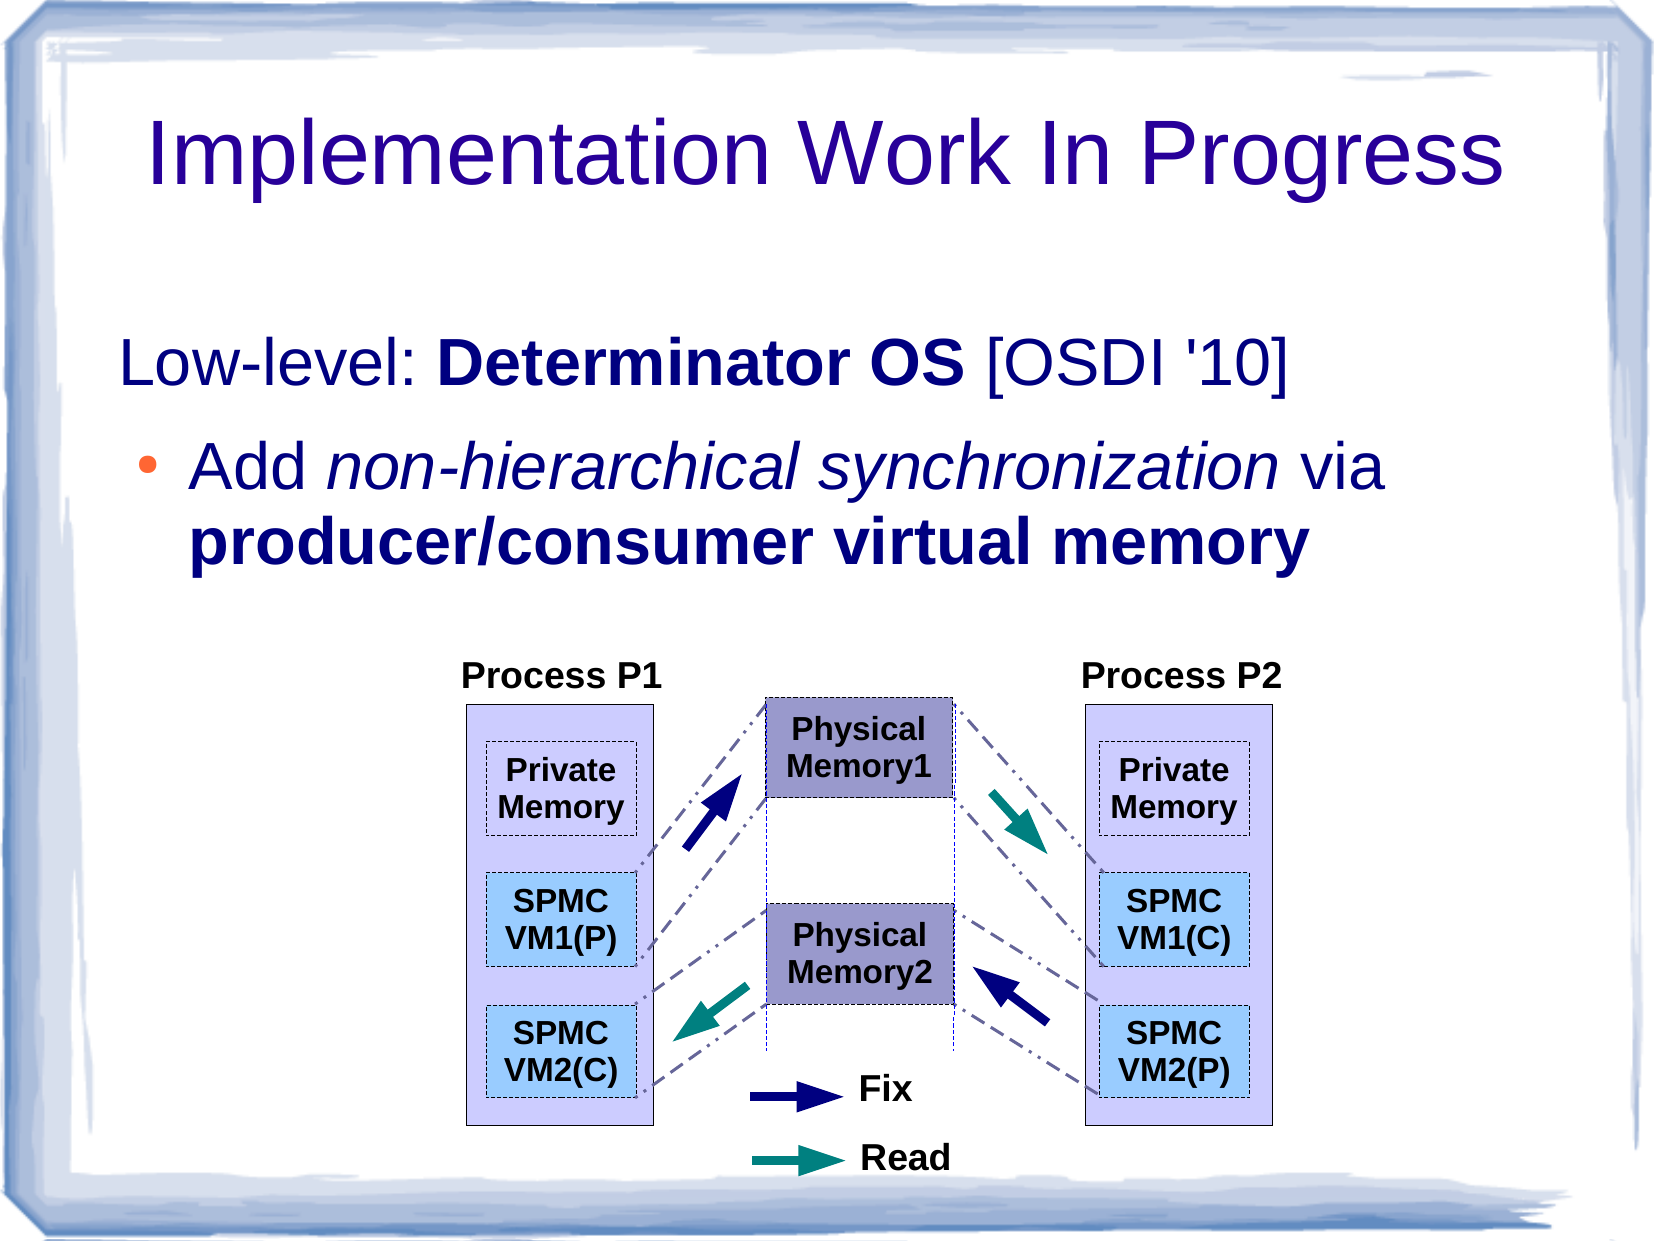

# Implementation Work In Progress
Low-level: Determinator OS [OSDI '10]
Add non-hierarchical synchronization via
producer/consumer virtual memory
Process P1
Process P2
Physical
Memory1
Private
Memory
Private
Memory
SPMC
VM1(P)
SPMC
VM1(C)
Physical
Memory2
SPMC
VM2(C)
SPMC
VM2(P)
Fix
Read